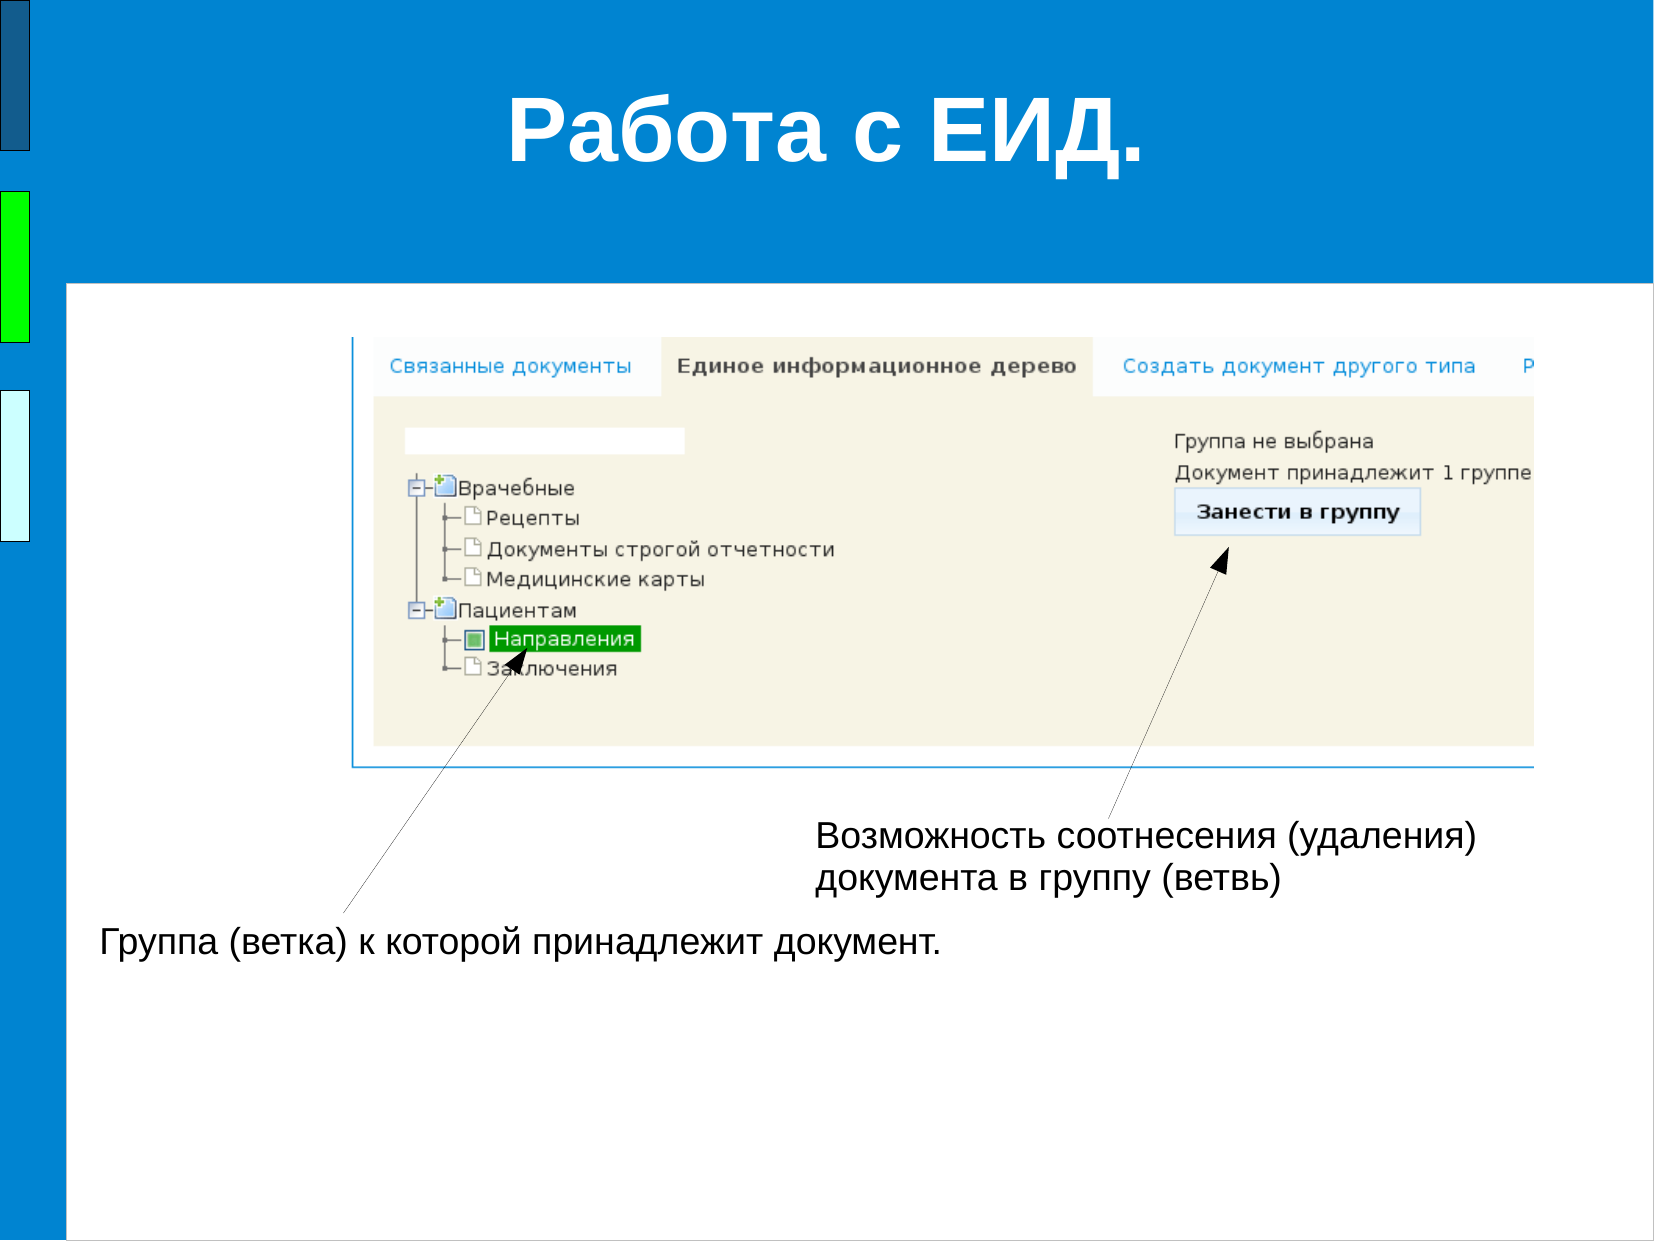

# Работа с ЕИД.
Возможность соотнесения (удаления)
документа в группу (ветвь)
Группа (ветка) к которой принадлежит документ.
ООО "Альфа-Интегрум", 2013г.